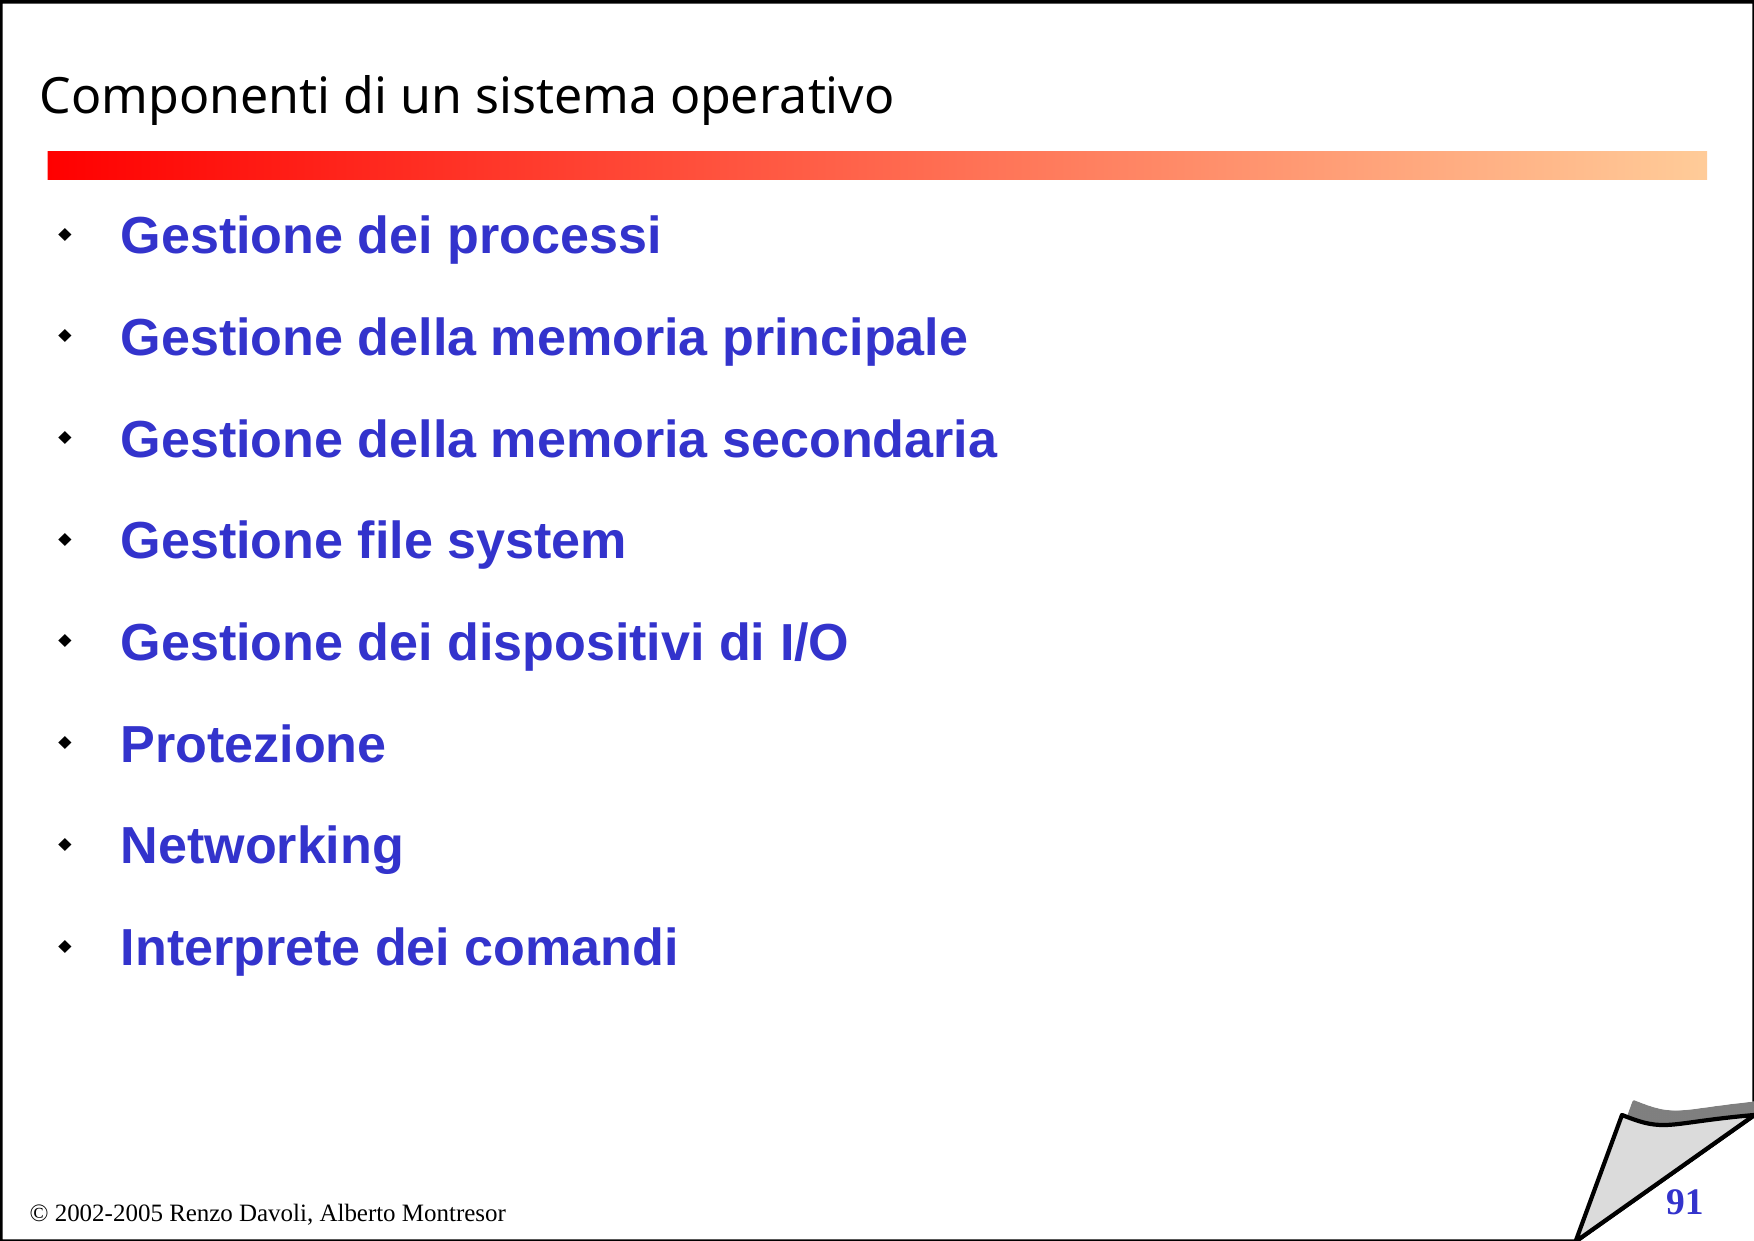

# Componenti di un sistema operativo
Gestione dei processi
Gestione della memoria principale
Gestione della memoria secondaria
Gestione file system
Gestione dei dispositivi di I/O
Protezione
Networking
Interprete dei comandi